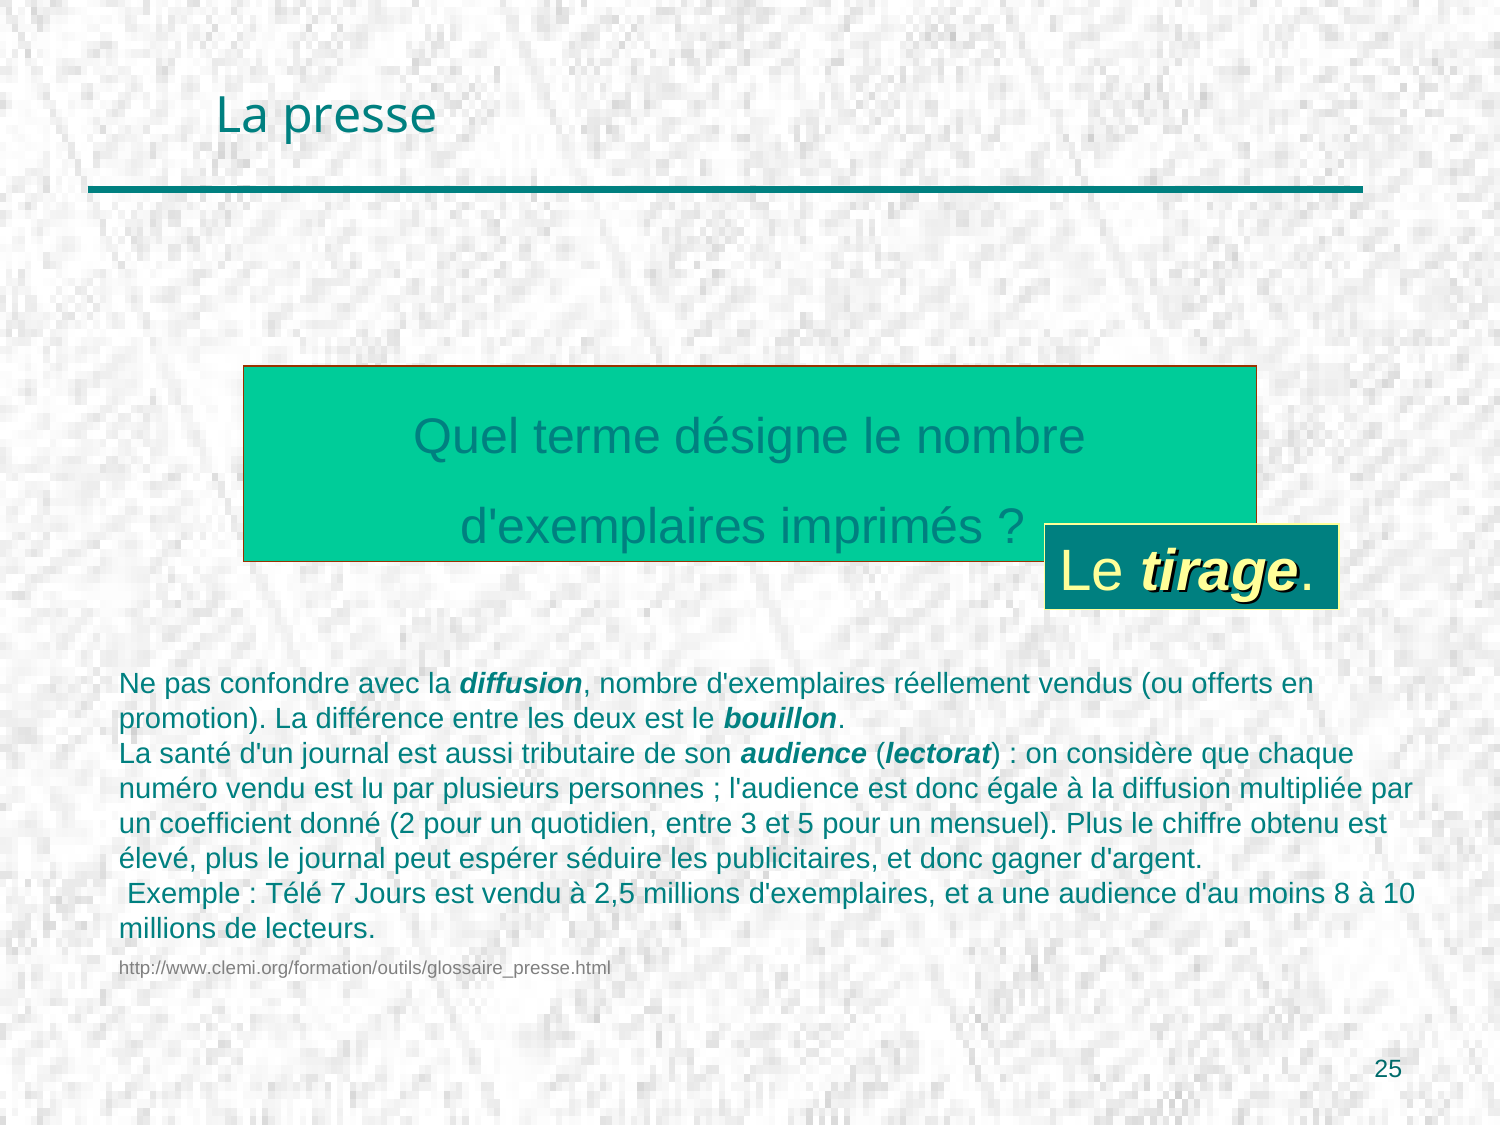

La presse
Quel terme désigne le nombre d'exemplaires imprimés ?
Le tirage.
Ne pas confondre avec la diffusion, nombre d'exemplaires réellement vendus (ou offerts en promotion). La différence entre les deux est le bouillon.
La santé d'un journal est aussi tributaire de son audience (lectorat) : on considère que chaque numéro vendu est lu par plusieurs personnes ; l'audience est donc égale à la diffusion multipliée par un coefficient donné (2 pour un quotidien, entre 3 et 5 pour un mensuel). Plus le chiffre obtenu est élevé, plus le journal peut espérer séduire les publicitaires, et donc gagner d'argent.
 Exemple : Télé 7 Jours est vendu à 2,5 millions d'exemplaires, et a une audience d'au moins 8 à 10 millions de lecteurs.
http://www.clemi.org/formation/outils/glossaire_presse.html
25